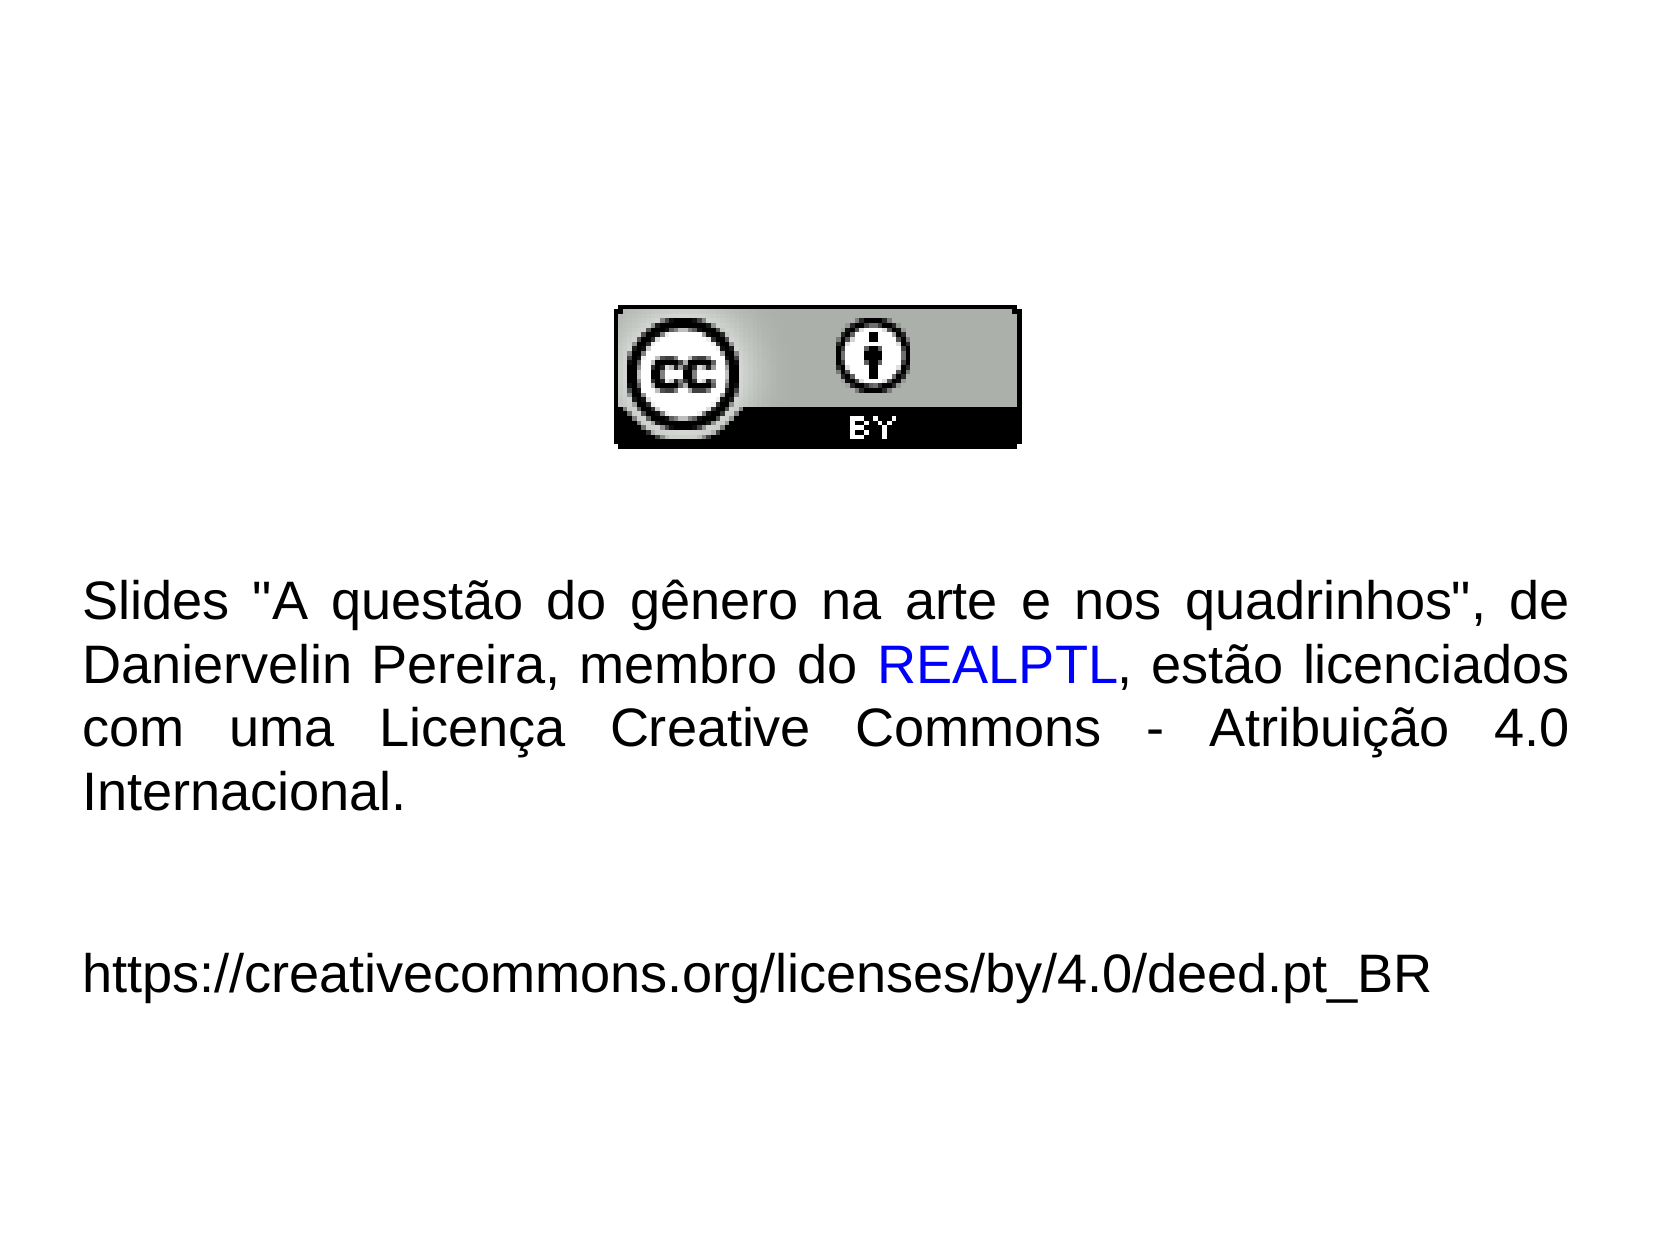

#
Slides "A questão do gênero na arte e nos quadrinhos", de Daniervelin Pereira, membro do REALPTL, estão licenciados com uma Licença Creative Commons - Atribuição 4.0 Internacional.
https://creativecommons.org/licenses/by/4.0/deed.pt_BR